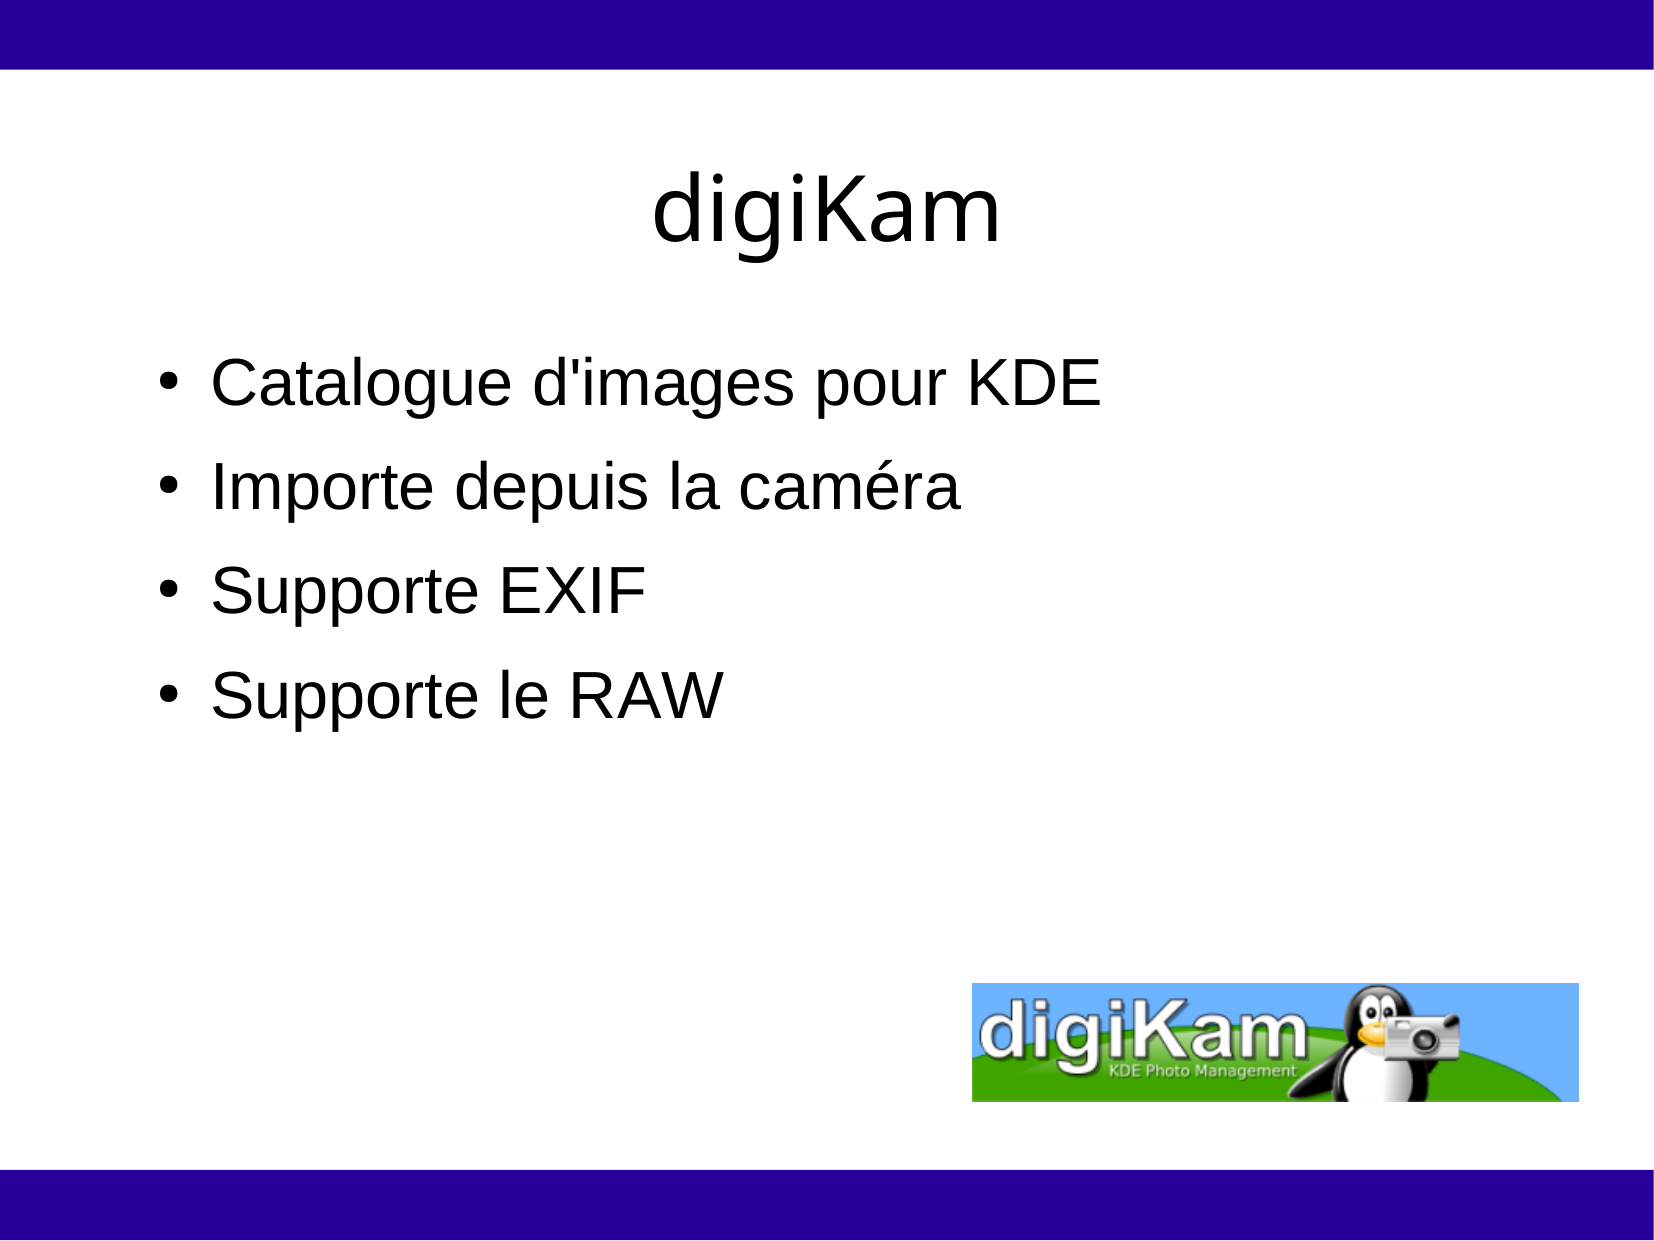

# digiKam
Catalogue d'images pour KDE
Importe depuis la caméra
Supporte EXIF
Supporte le RAW